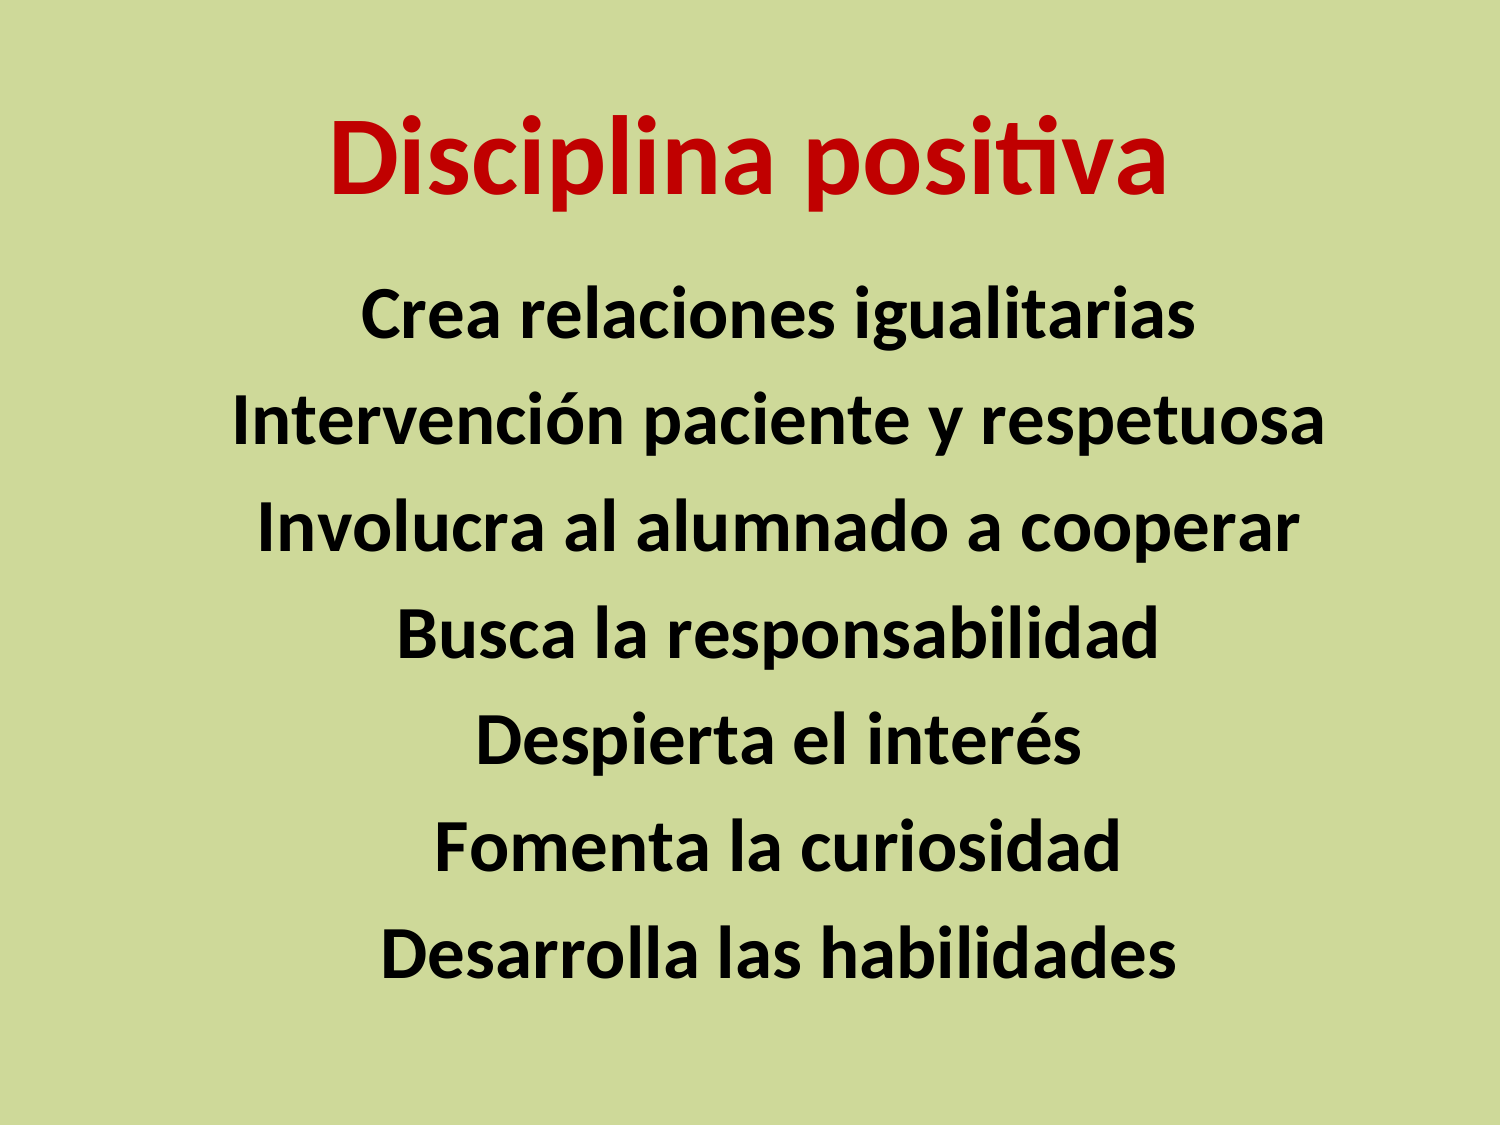

# Disciplina positiva
Crea relaciones igualitarias
Intervención paciente y respetuosa
Involucra al alumnado a cooperar
Busca la responsabilidad
Despierta el interés
Fomenta la curiosidad
Desarrolla las habilidades